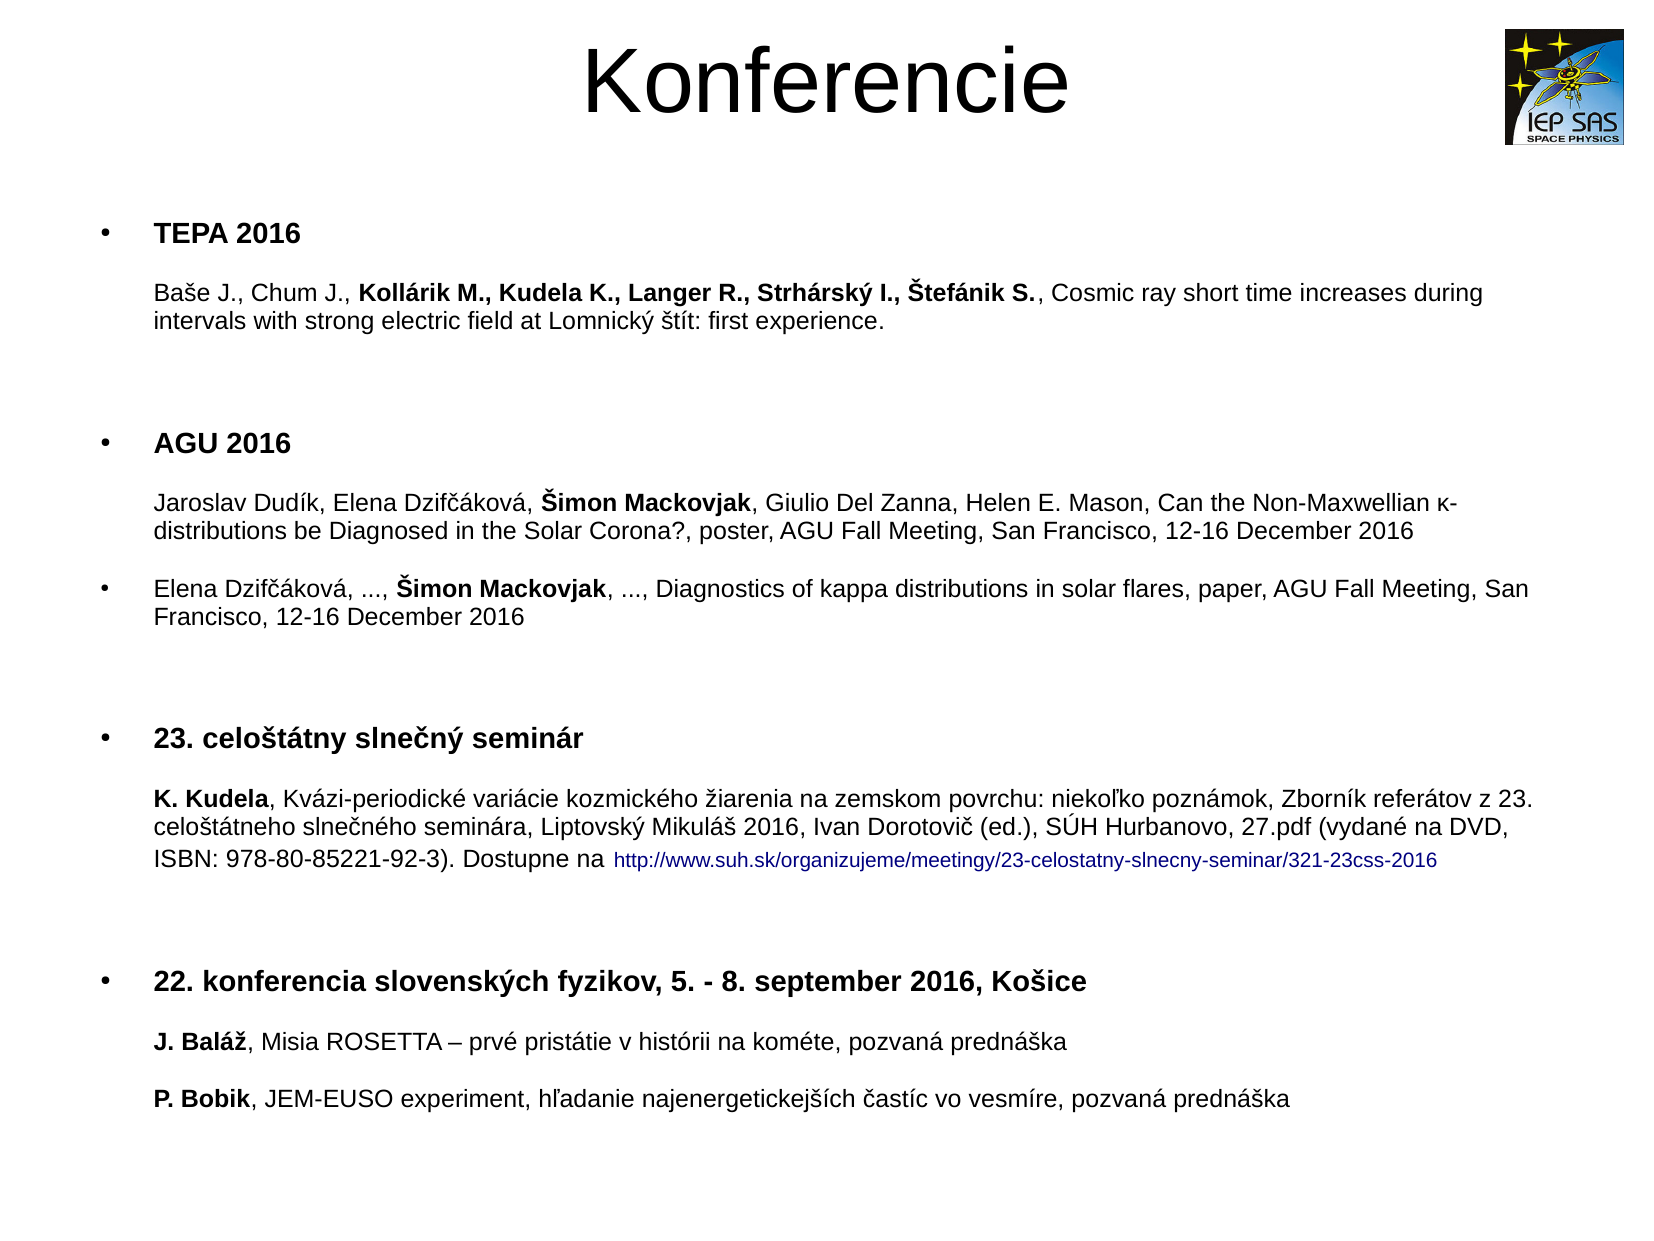

# Konferencie
TEPA 2016
Baše J., Chum J., Kollárik M., Kudela K., Langer R., Strhárský I., Štefánik S., Cosmic ray short time increases during intervals with strong electric field at Lomnický štít: first experience.
AGU 2016
Jaroslav Dudík, Elena Dzifčáková, Šimon Mackovjak, Giulio Del Zanna, Helen E. Mason, Can the Non-Maxwellian κ-distributions be Diagnosed in the Solar Corona?, poster, AGU Fall Meeting, San Francisco, 12-16 December 2016
Elena Dzifčáková, ..., Šimon Mackovjak, ..., Diagnostics of kappa distributions in solar flares, paper, AGU Fall Meeting, San Francisco, 12-16 December 2016
23. celoštátny slnečný seminár
K. Kudela, Kvázi-periodické variácie kozmického žiarenia na zemskom povrchu: niekoľko poznámok, Zborník referátov z 23. celoštátneho slnečného seminára, Liptovský Mikuláš 2016, Ivan Dorotovič (ed.), SÚH Hurbanovo, 27.pdf (vydané na DVD, ISBN: 978-80-85221-92-3). Dostupne na http://www.suh.sk/organizujeme/meetingy/23-celostatny-slnecny-seminar/321-23css-2016
22. konferencia slovenských fyzikov, 5. - 8. september 2016, Košice
J. Baláž, Misia ROSETTA – prvé pristátie v histórii na kométe, pozvaná prednáška
P. Bobik, JEM-EUSO experiment, hľadanie najenergetickejších častíc vo vesmíre, pozvaná prednáška